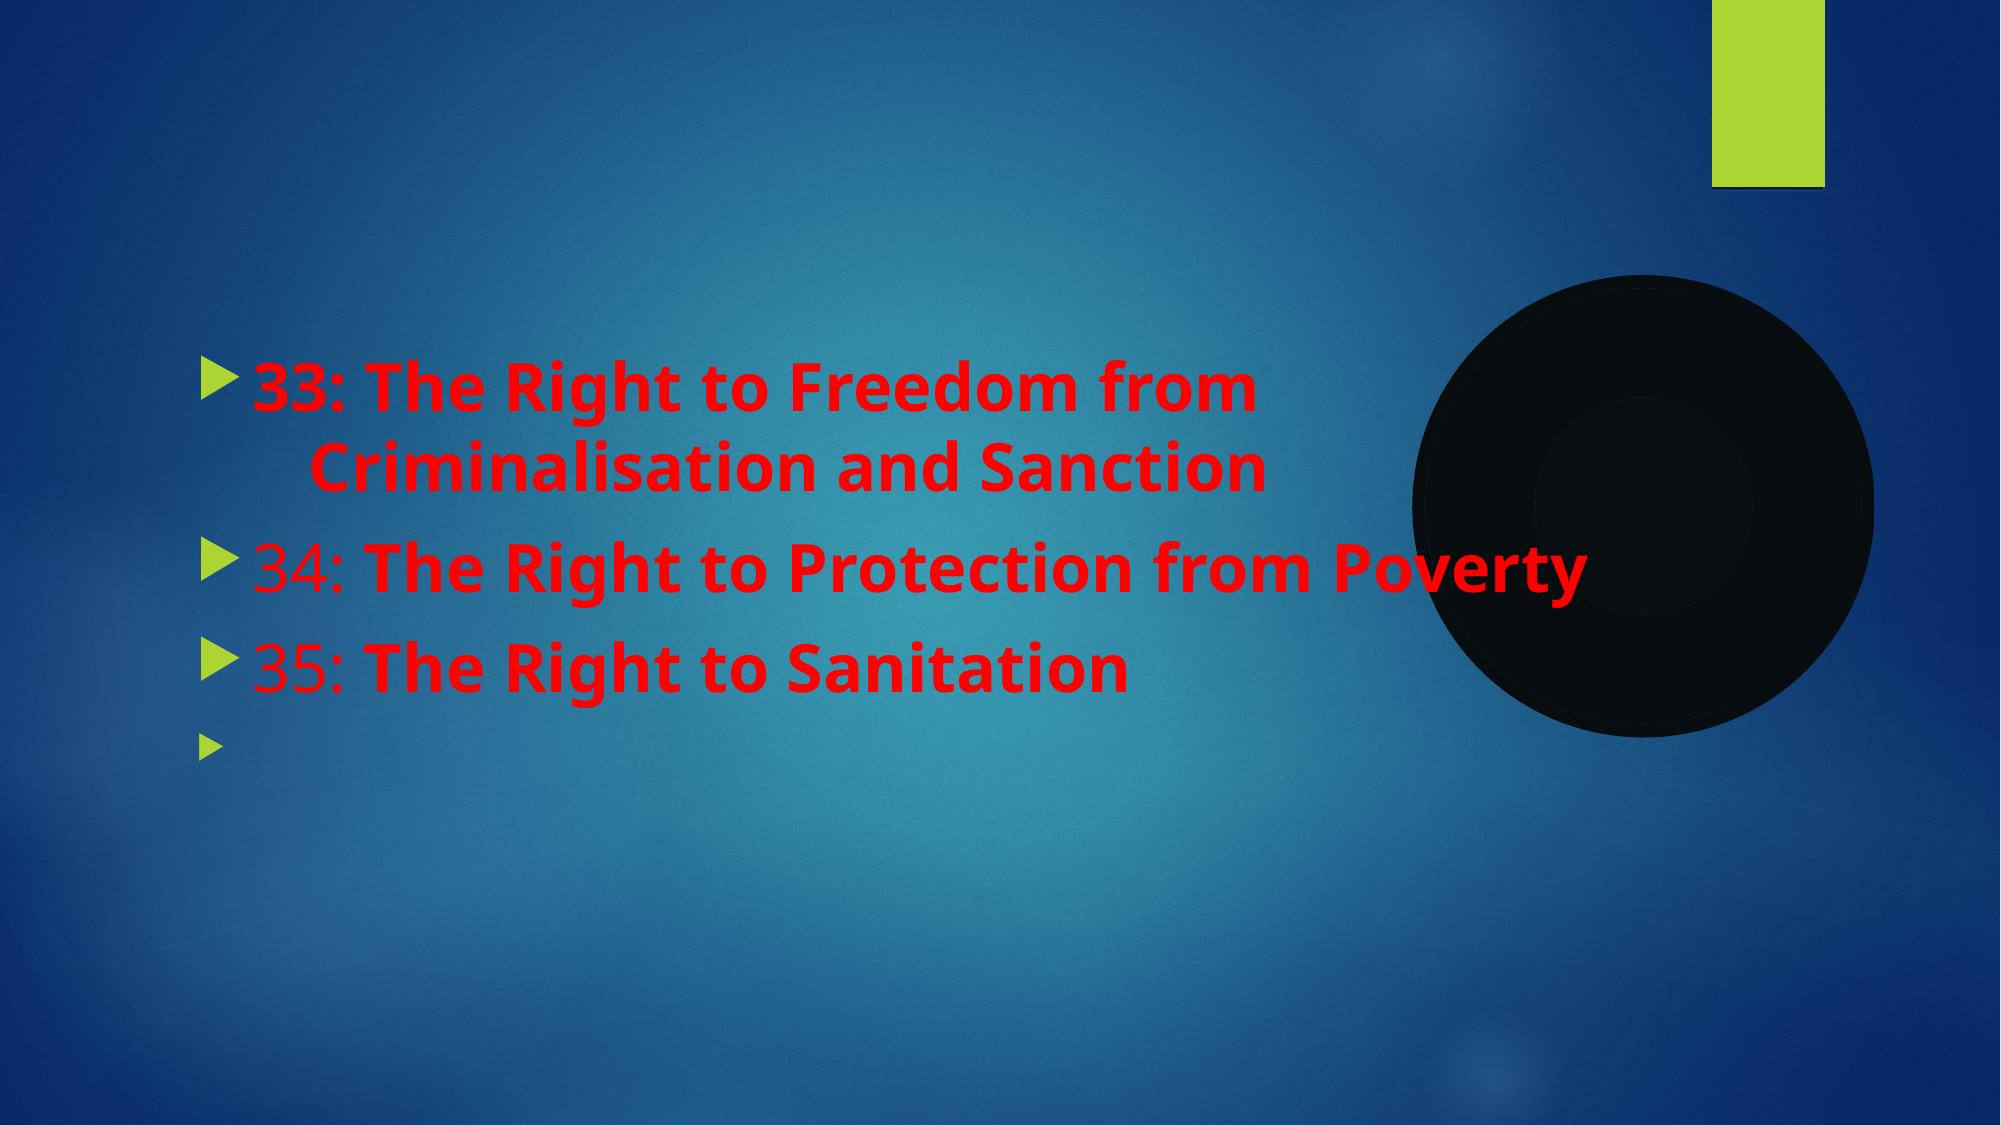

#
33: The Right to Freedom from Criminalisation and Sanction
34: The Right to Protection from Poverty
35: The Right to Sanitation